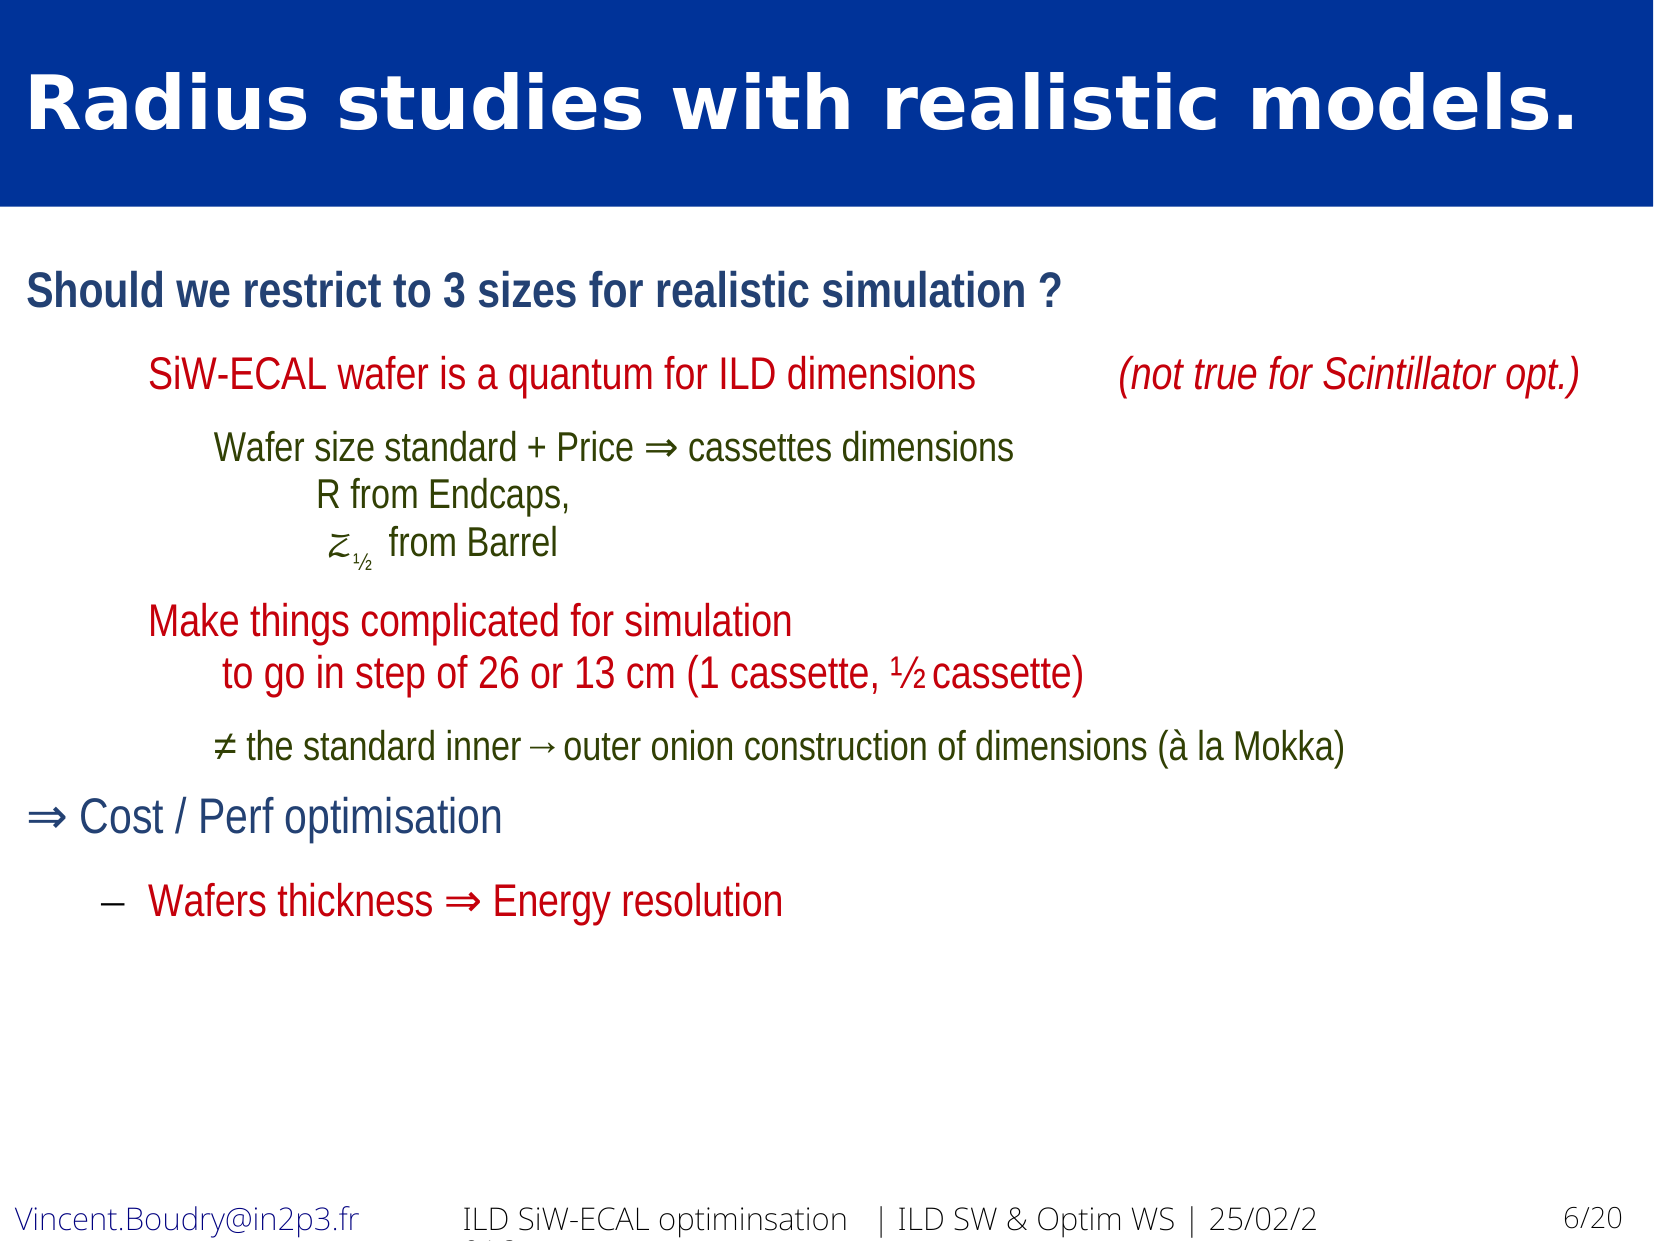

# Radius studies with realistic models.
Should we restrict to 3 sizes for realistic simulation ?
SiW-ECAL wafer is a quantum for ILD dimensions		 (not true for Scintillator opt.)
Wafer size standard + Price ⇒ cassettes dimensions
	 R from Endcaps,
	 𝓏½ from Barrel
Make things complicated for simulation
	to go in step of 26 or 13 cm (1 cassette, ½ cassette)
≠ the standard inner→outer onion construction of dimensions (à la Mokka)
⇒ Cost / Perf optimisation
Wafers thickness ⇒ Energy resolution
ILD SiW-ECAL optiminsation | ILD SW & Optim WS | 25/02/2016
6